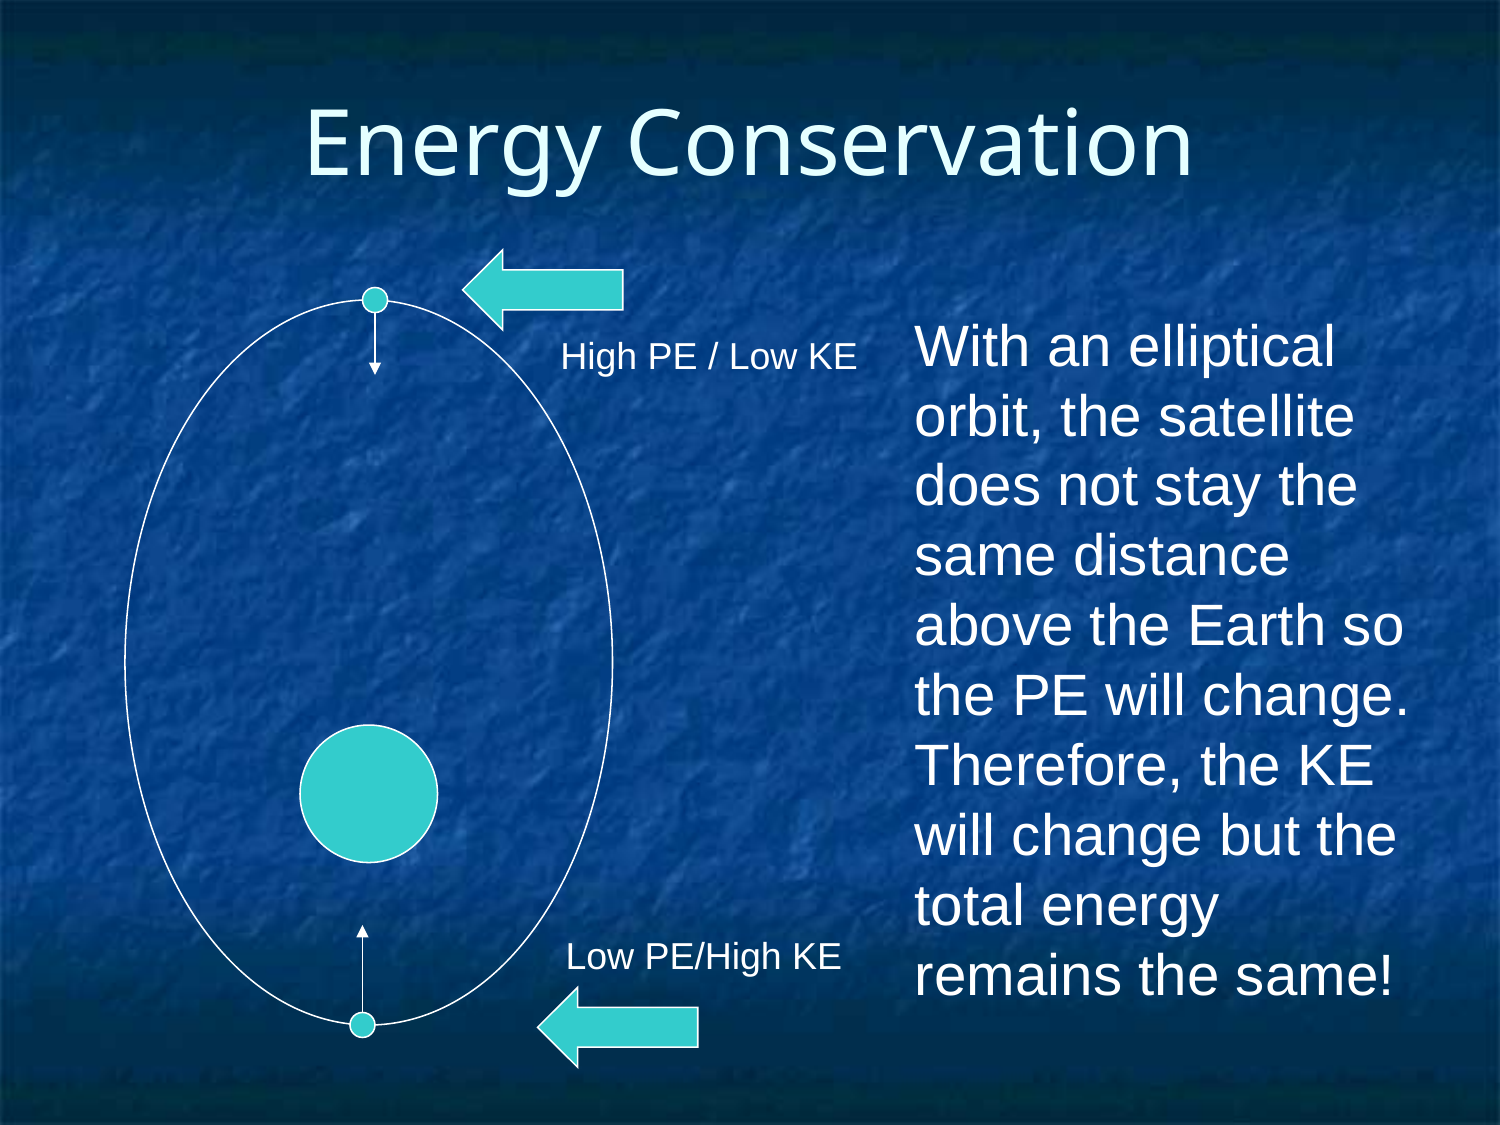

# Energy Conservation
With an elliptical orbit, the satellite does not stay the same distance above the Earth so the PE will change.
Therefore, the KE will change but the total energy remains the same!
High PE / Low KE
Low PE/High KE